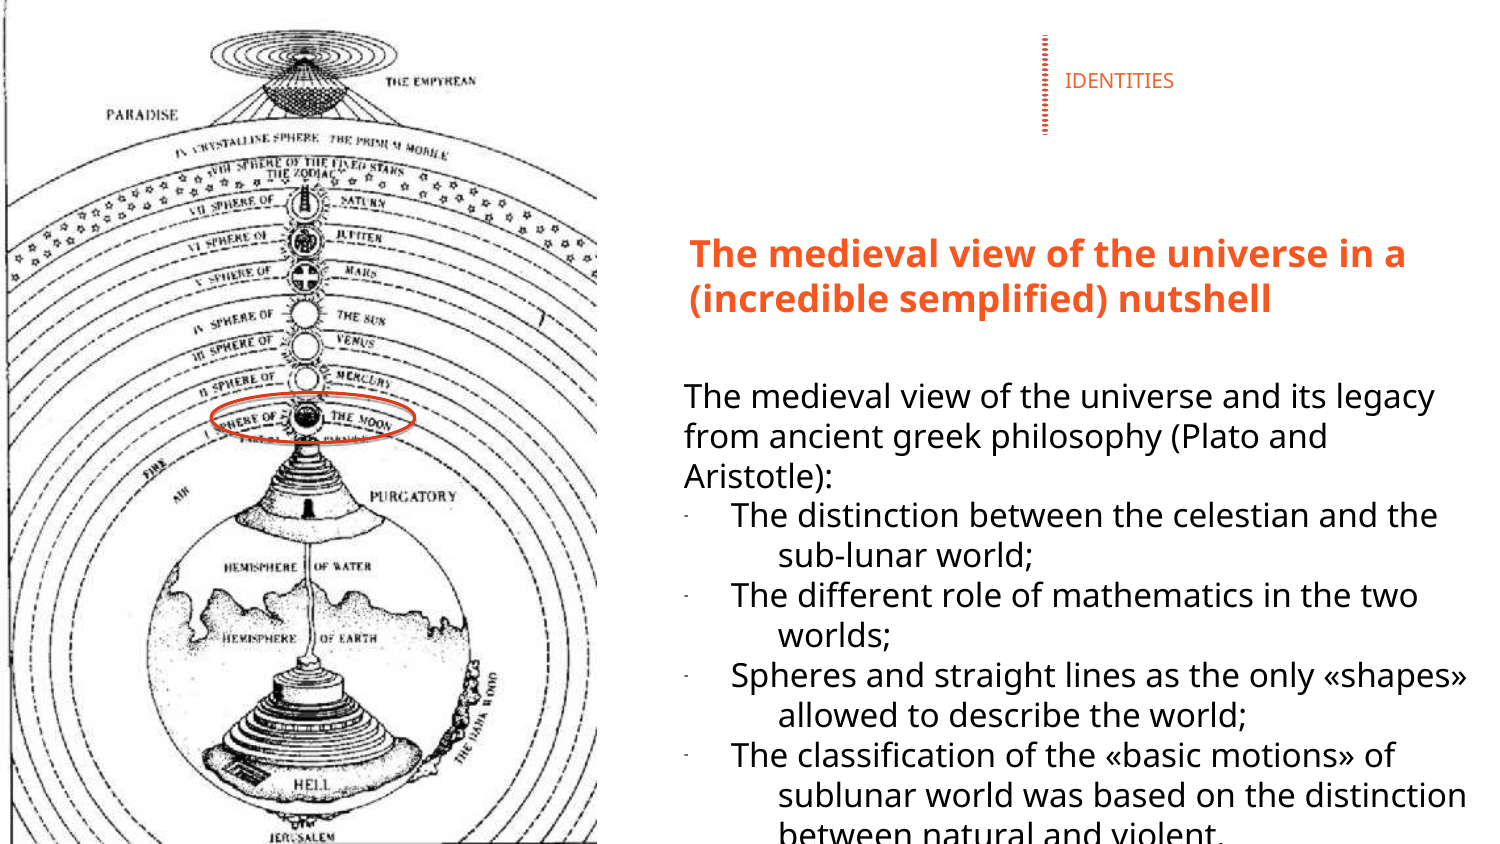

IDENTITIES
The medieval view of the universe in a (incredible semplified) nutshell
The medieval view of the universe and its legacy from ancient greek philosophy (Plato and Aristotle):
The distinction between the celestian and the sub-lunar world;
The different role of mathematics in the two worlds;
Spheres and straight lines as the only «shapes» allowed to describe the world;
The classification of the «basic motions» of sublunar world was based on the distinction between natural and violent.